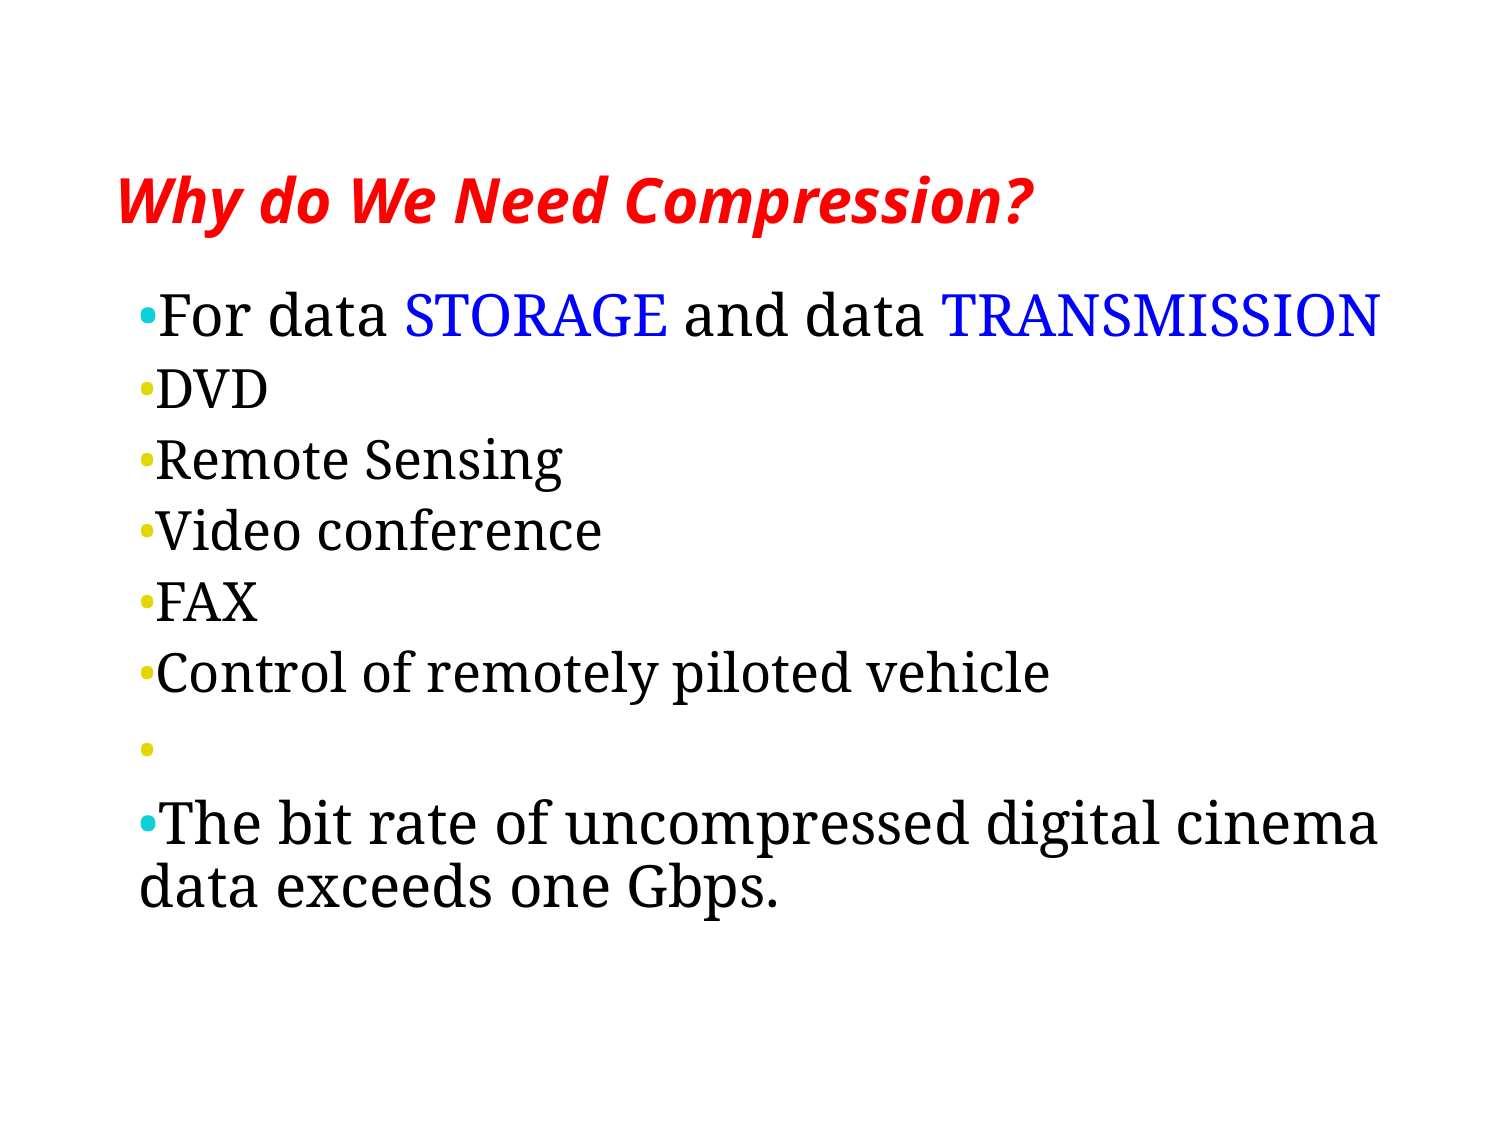

Why do We Need Compression?
# For data STORAGE and data TRANSMISSION
DVD
Remote Sensing
Video conference
FAX
Control of remotely piloted vehicle
The bit rate of uncompressed digital cinema data exceeds one Gbps.